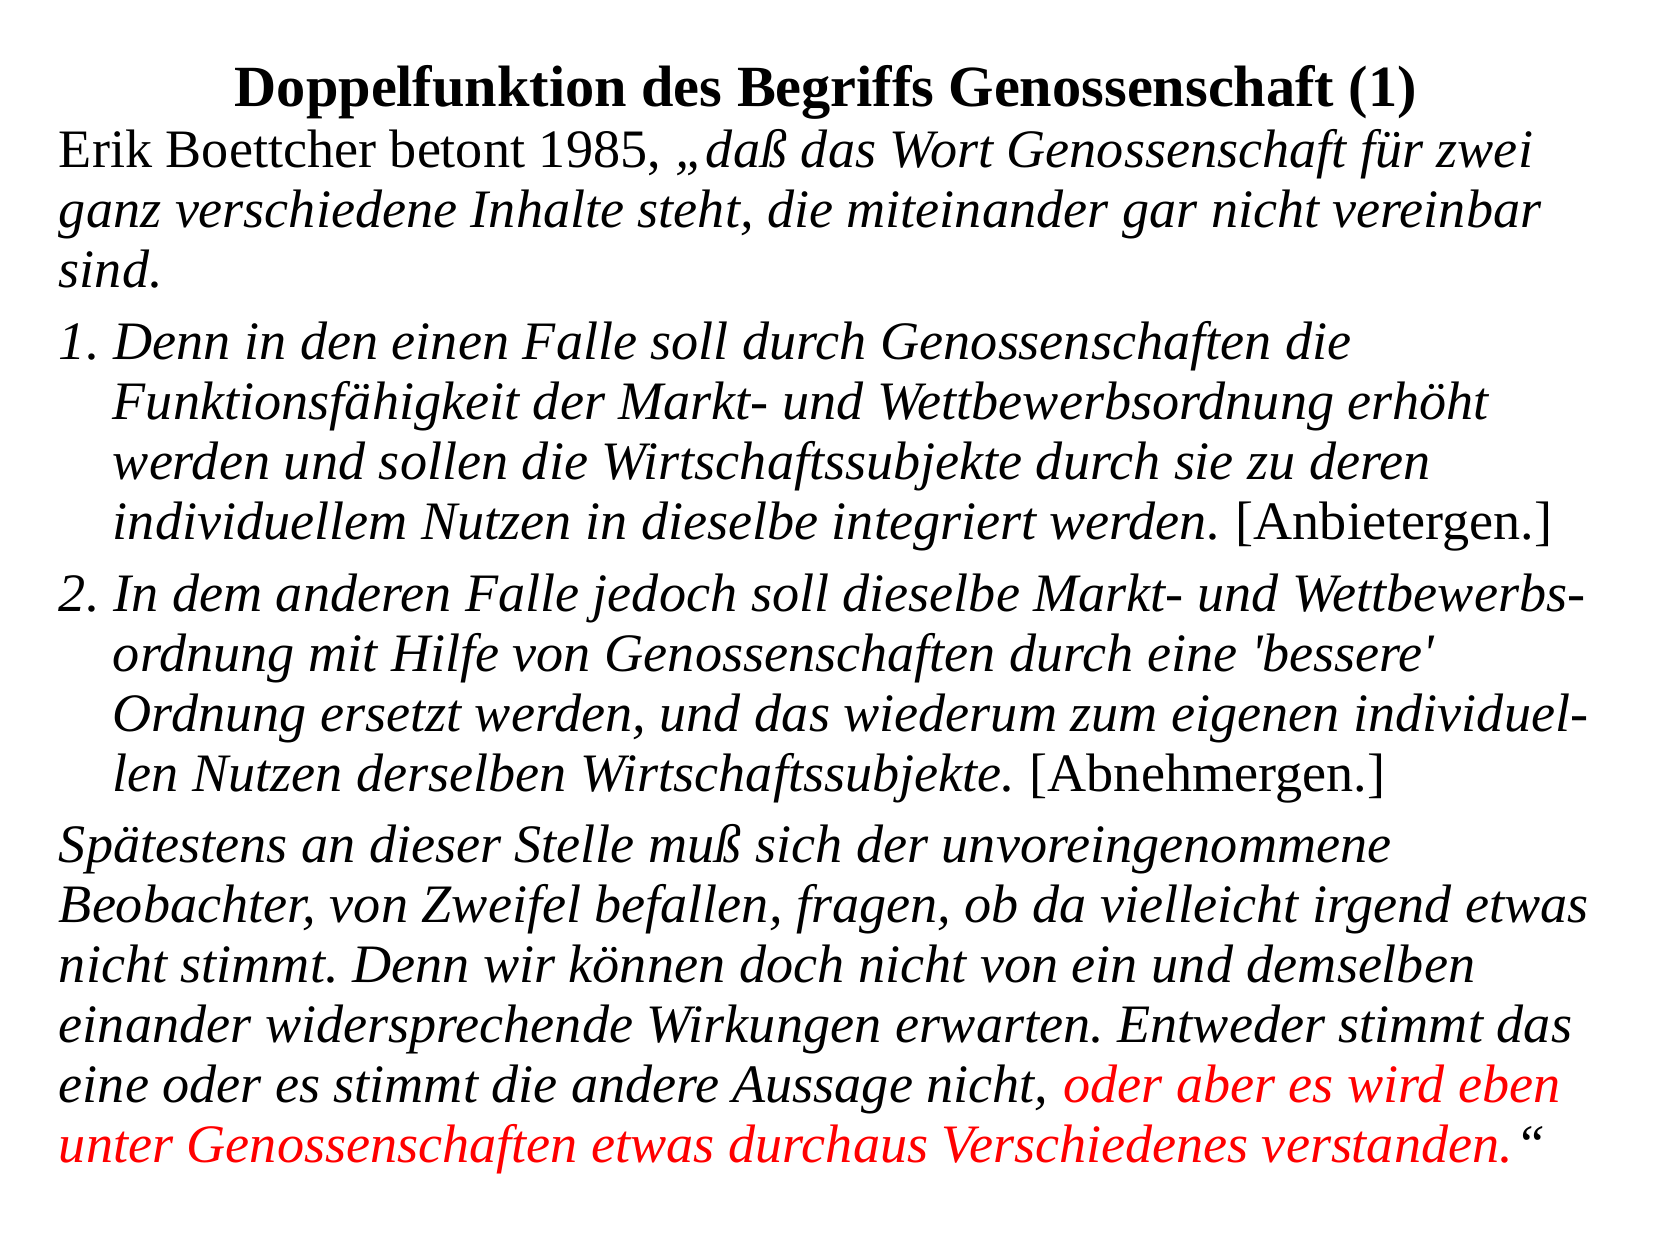

Doppelfunktion des Begriffs Genossenschaft (1)
Erik Boettcher betont 1985, „daß das Wort Genossenschaft für zwei ganz verschiedene Inhalte steht, die miteinander gar nicht vereinbar sind.
 Denn in den einen Falle soll durch Genossenschaften die 	 Funktionsfähigkeit der Markt- und Wettbewerbsordnung erhöht werden und sollen die Wirtschaftssubjekte durch sie zu deren individuellem Nutzen in dieselbe integriert werden. [Anbietergen.]
 In dem anderen Falle jedoch soll dieselbe Markt- und Wettbewerbs- ordnung mit Hilfe von Genossenschaften durch eine 'bessere' Ordnung ersetzt werden, und das wiederum zum eigenen individuel- len Nutzen derselben Wirtschaftssubjekte. [Abnehmergen.]
Spätestens an dieser Stelle muß sich der unvoreingenommene Beobachter, von Zweifel befallen, fragen, ob da vielleicht irgend etwas nicht stimmt. Denn wir können doch nicht von ein und demselben einander widersprechende Wirkungen erwarten. Entweder stimmt das eine oder es stimmt die andere Aussage nicht, oder aber es wird eben unter Genossenschaften etwas durchaus Verschiedenes verstanden.“